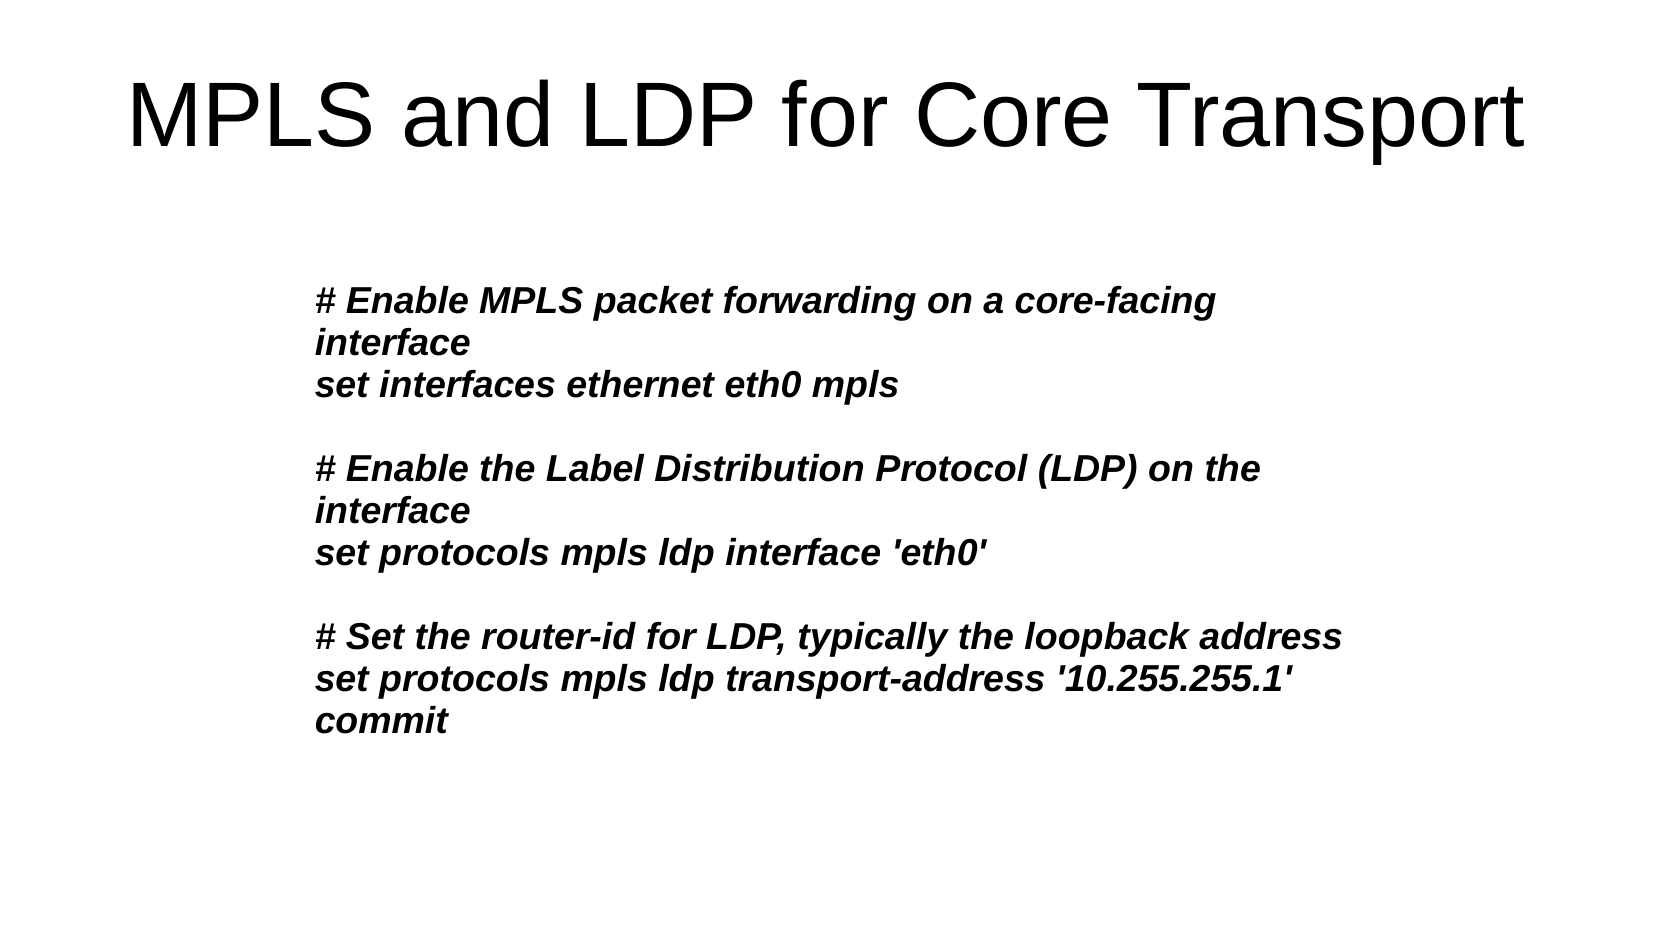

# MPLS and LDP for Core Transport
# Enable MPLS packet forwarding on a core-facing interface
set interfaces ethernet eth0 mpls
# Enable the Label Distribution Protocol (LDP) on the interface
set protocols mpls ldp interface 'eth0'
# Set the router-id for LDP, typically the loopback address
set protocols mpls ldp transport-address '10.255.255.1'
commit